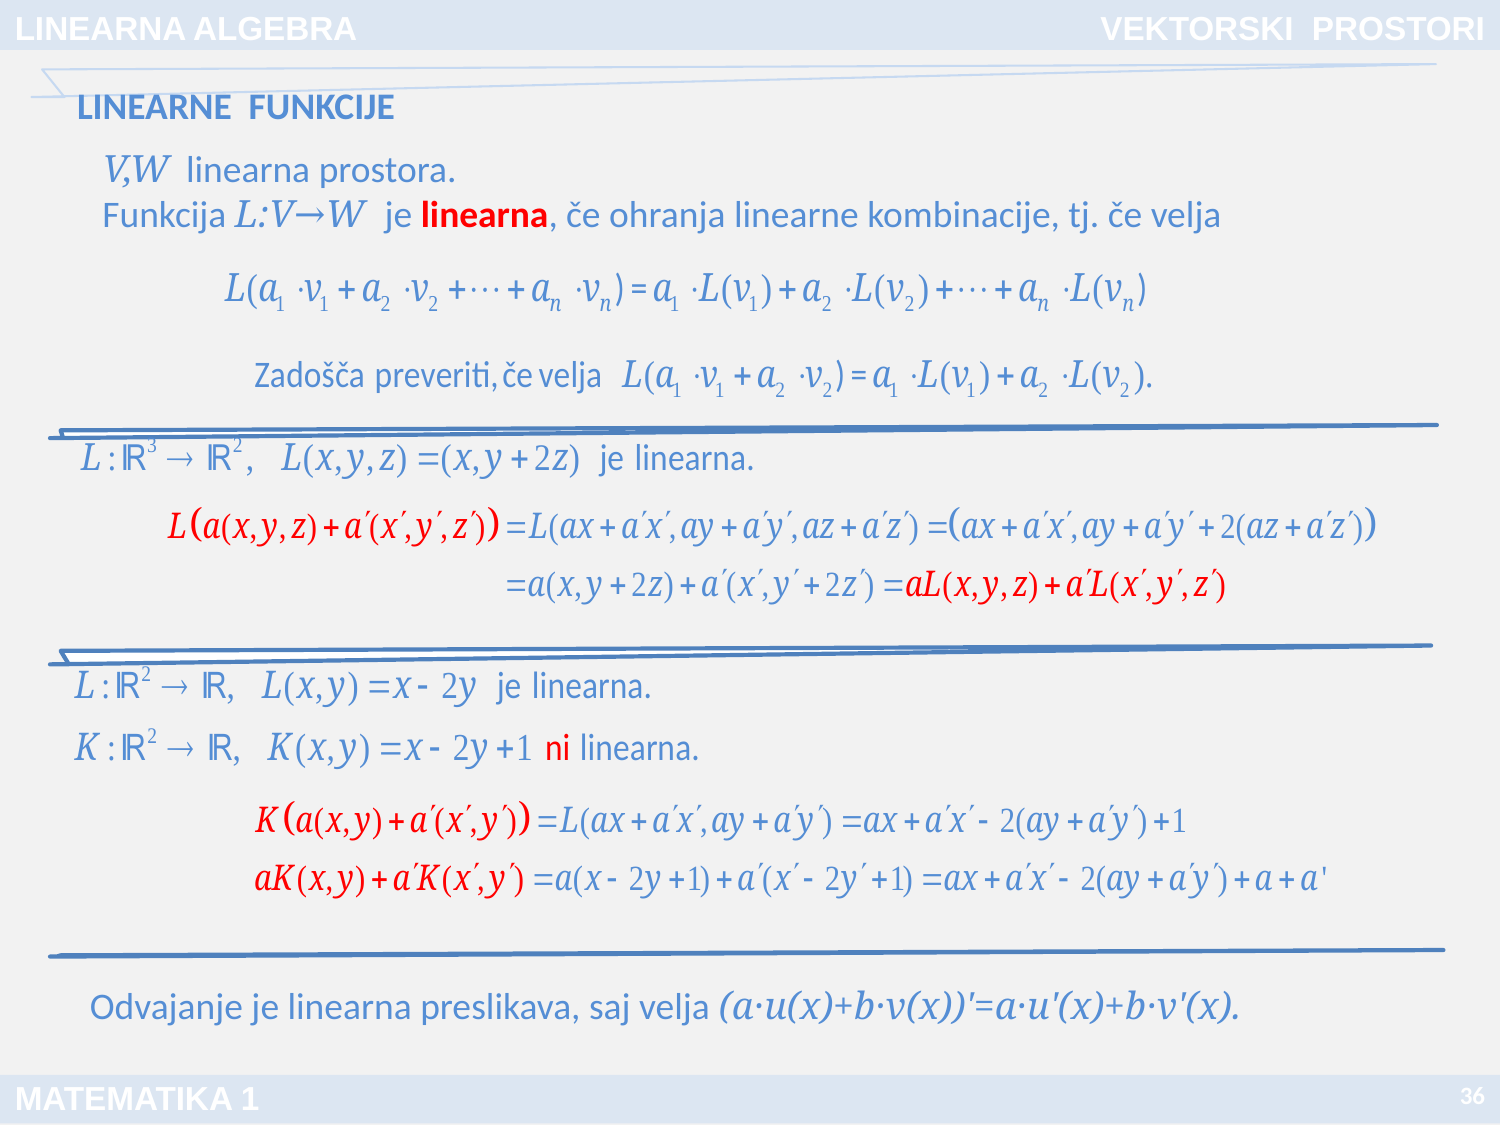

LINEARNA ALGEBRA
VEKTORSKI PROSTORI
LINEARNE FUNKCIJE
V,W linearna prostora.
Funkcija L:V→W je linearna, če ohranja linearne kombinacije, tj. če velja
Odvajanje je linearna preslikava, saj velja (a·u(x)+b·v(x))'=a·u'(x)+b·v'(x).
MATEMATIKA 1